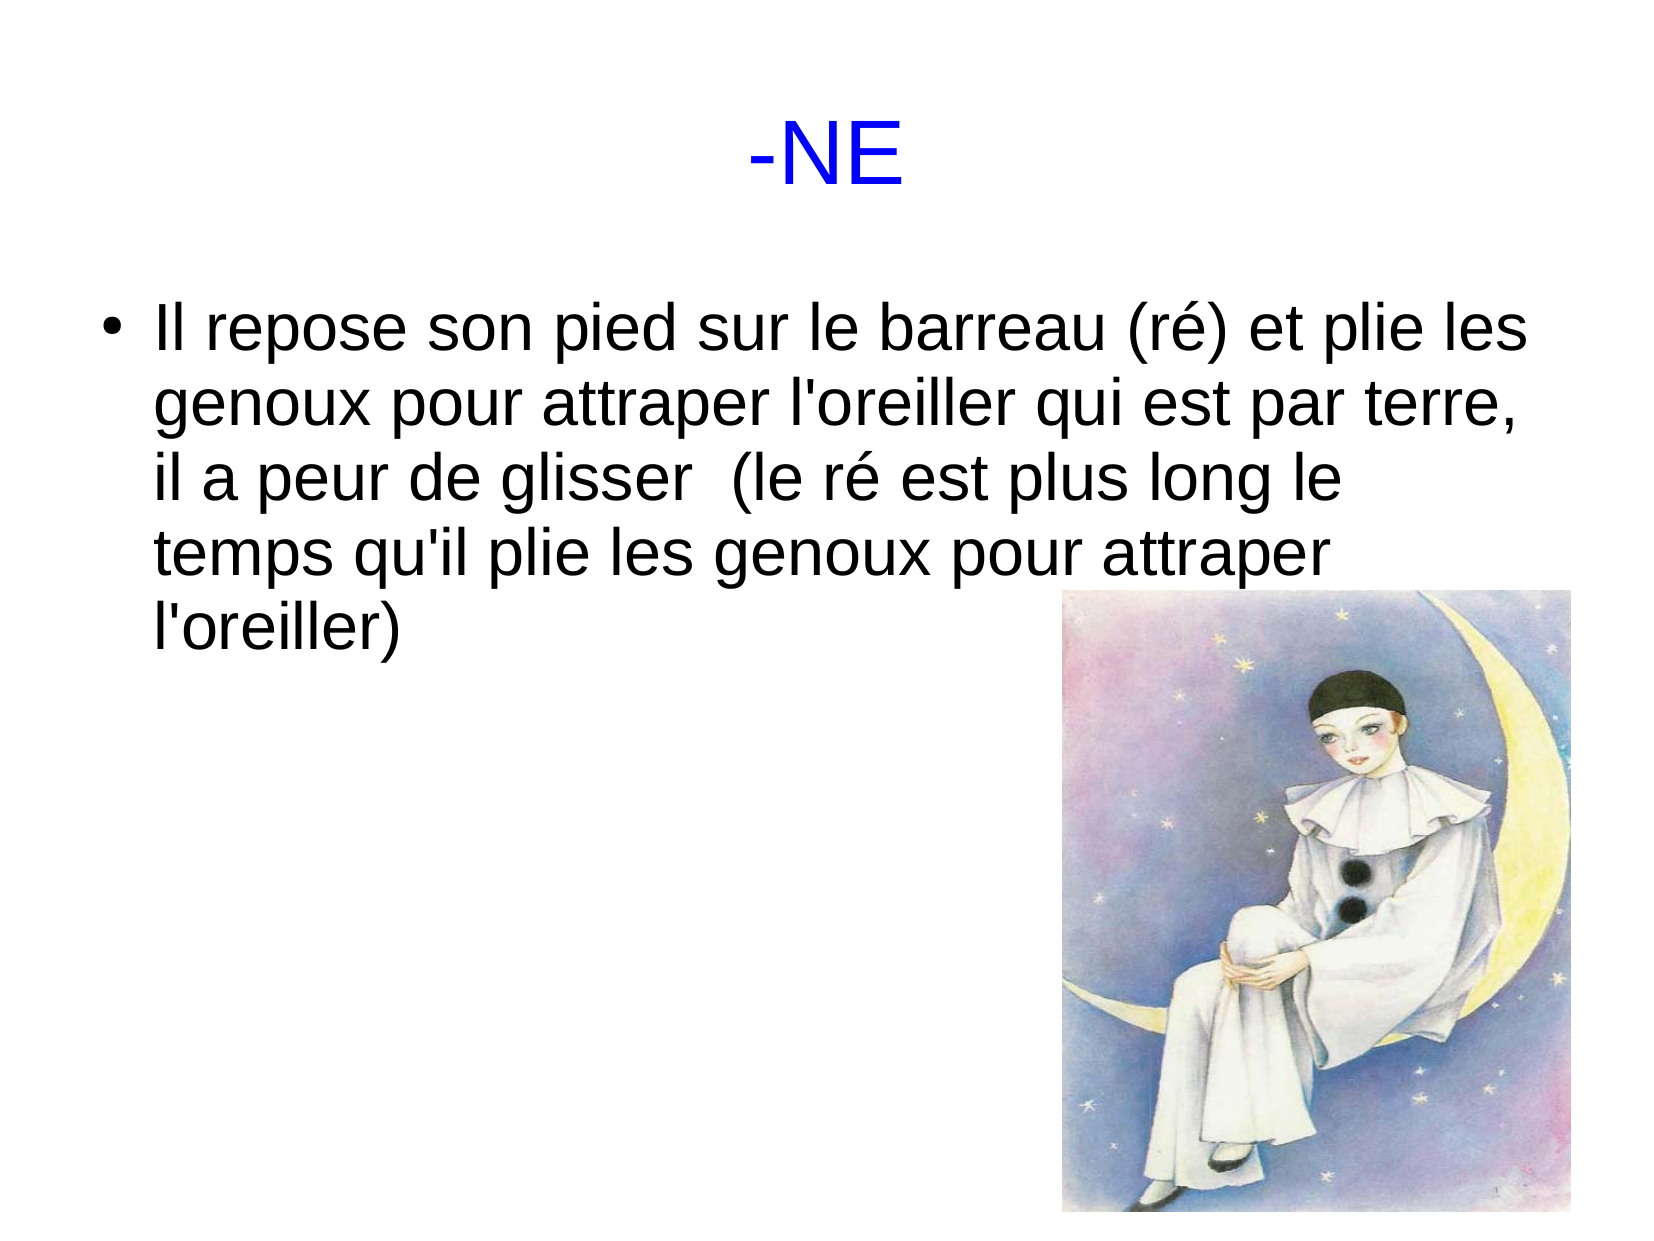

# -NE
Il repose son pied sur le barreau (ré) et plie les genoux pour attraper l'oreiller qui est par terre, il a peur de glisser (le ré est plus long le temps qu'il plie les genoux pour attraper l'oreiller)